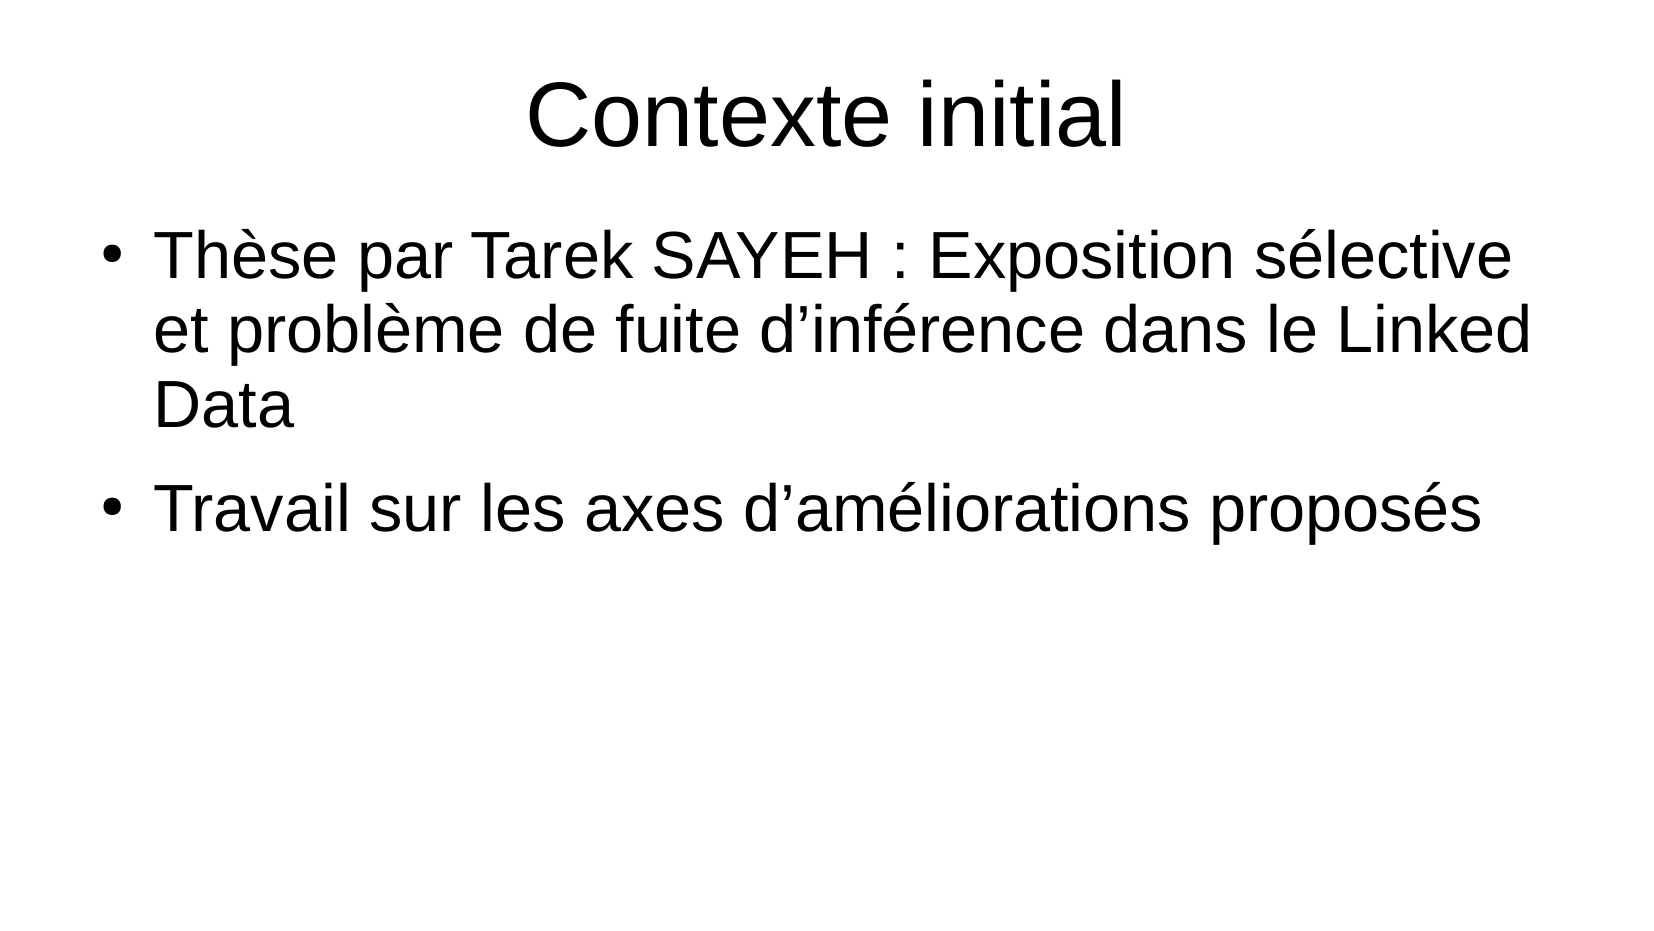

# Contexte initial
Thèse par Tarek SAYEH : Exposition sélective et problème de fuite d’inférence dans le Linked Data
Travail sur les axes d’améliorations proposés